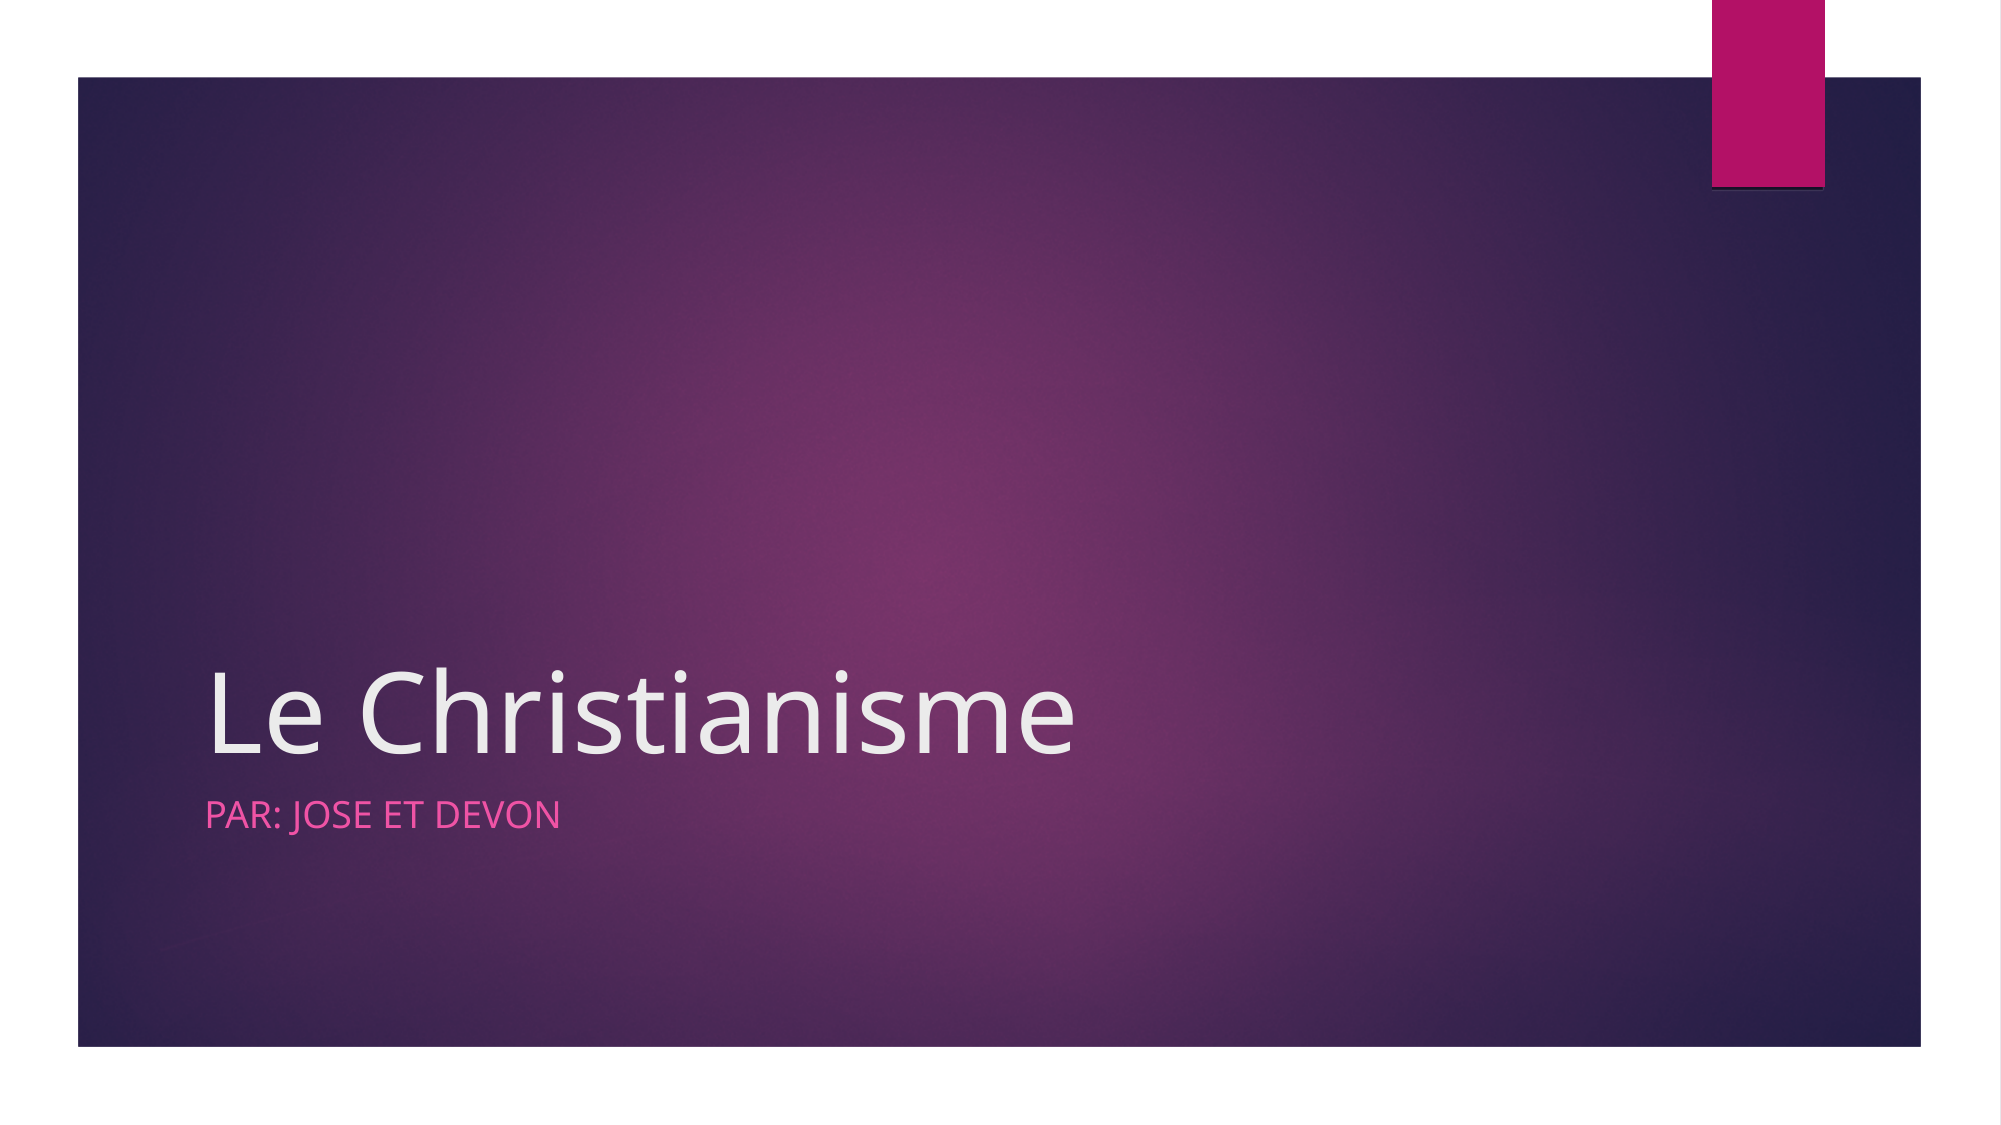

# Le Christianisme
Par: Jose et devon